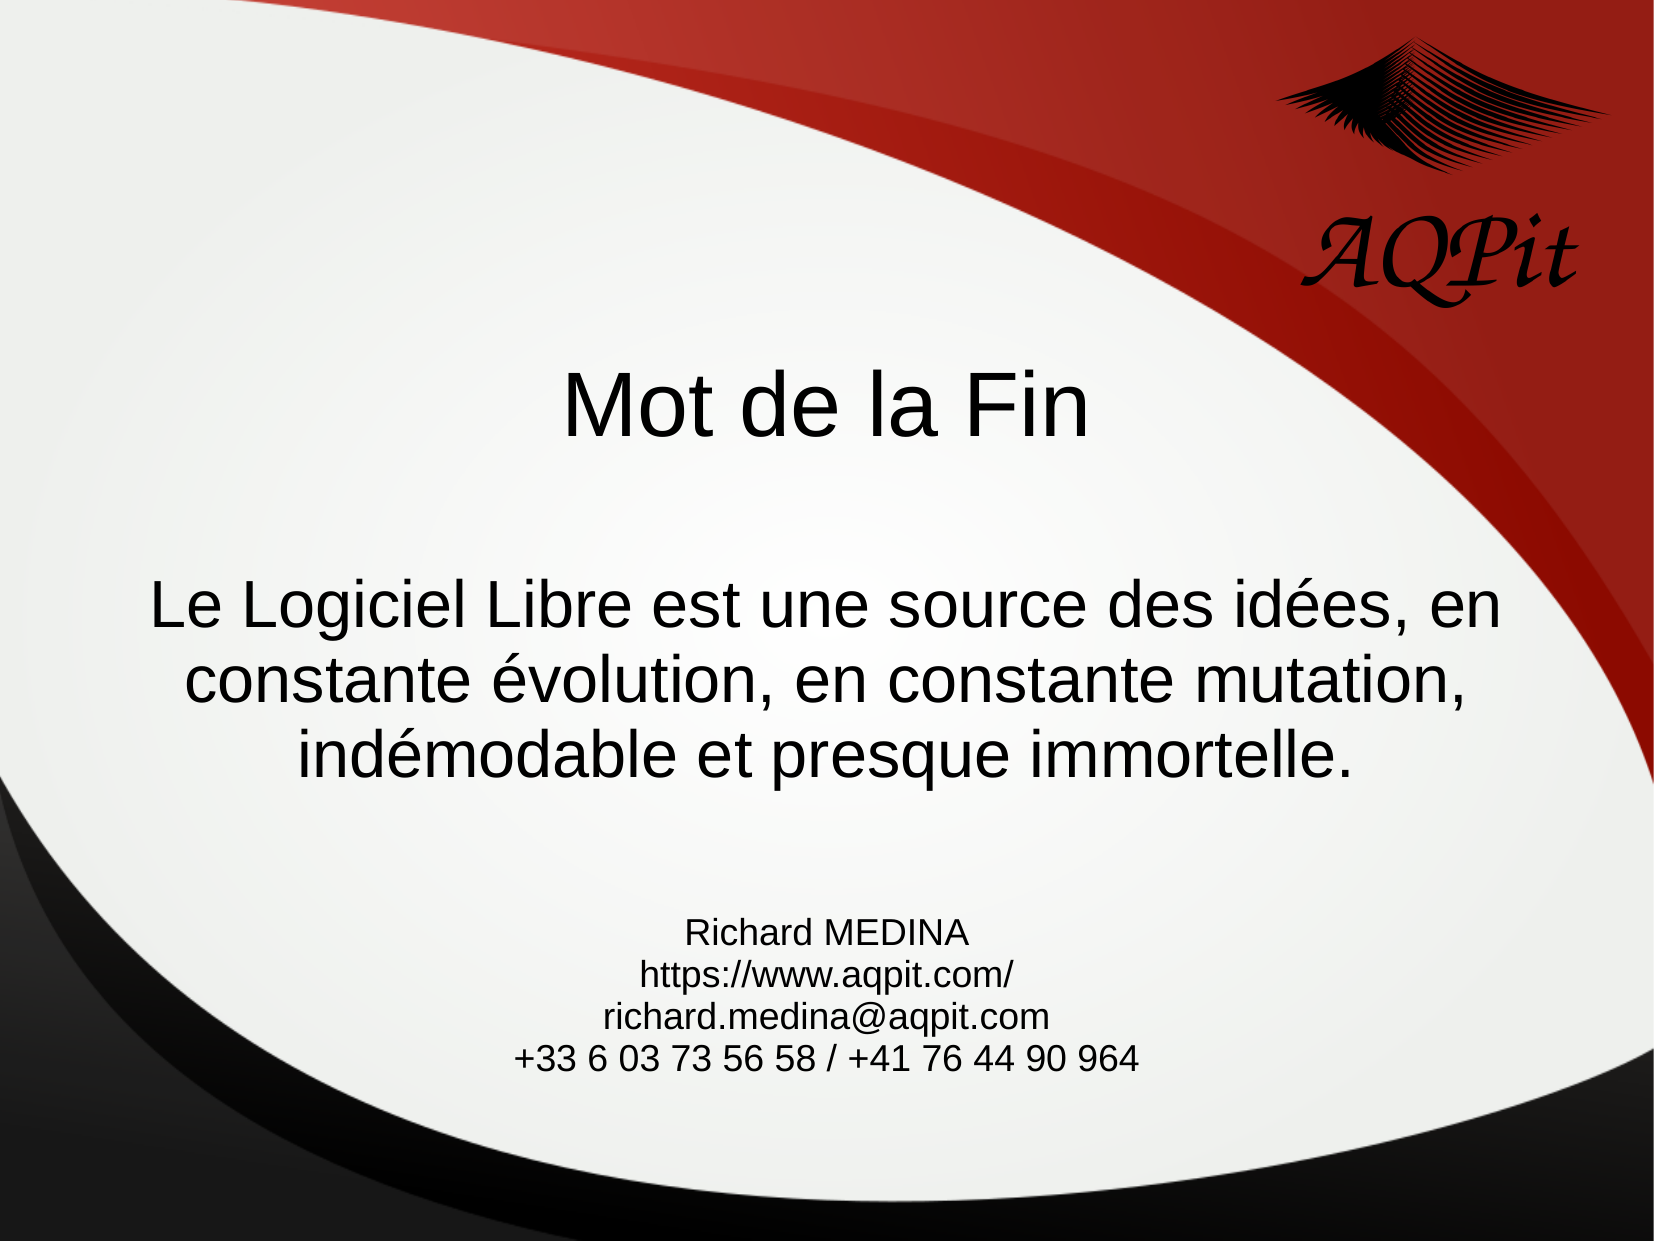

# Mot de la Fin
Le Logiciel Libre est une source des idées, en constante évolution, en constante mutation, indémodable et presque immortelle.
Richard MEDINA
https://www.aqpit.com/
richard.medina@aqpit.com
+33 6 03 73 56 58 / +41 76 44 90 964